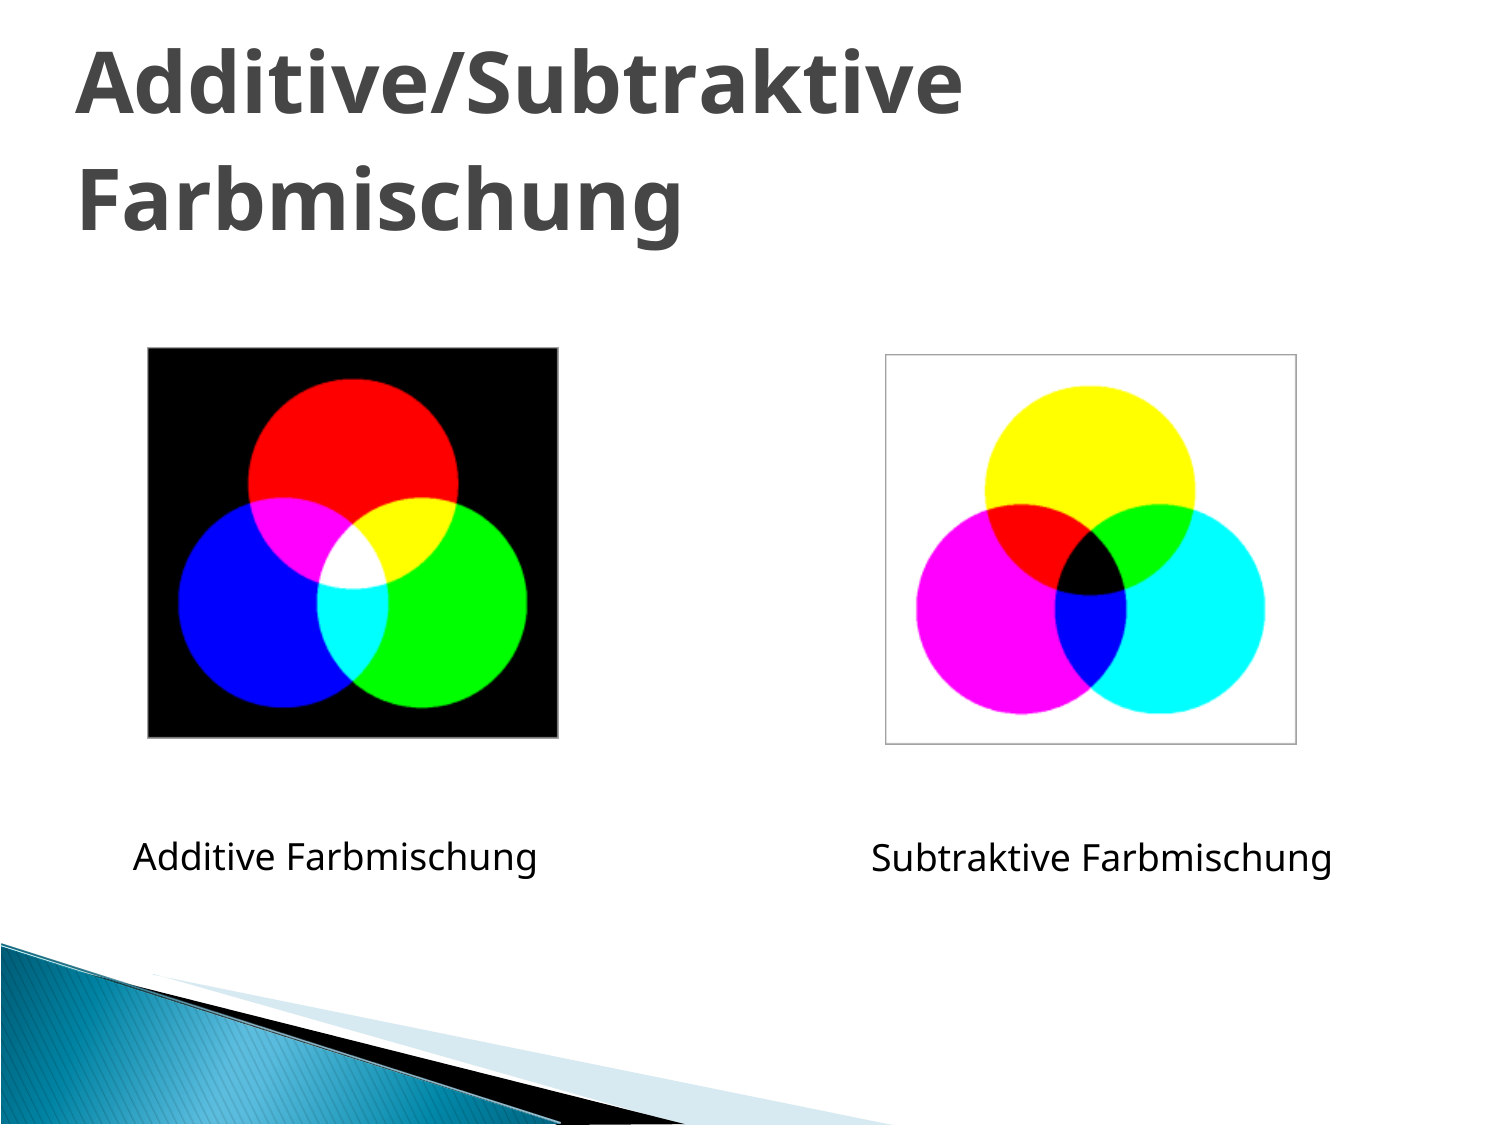

# Additive/Subtraktive Farbmischung
Additive Farbmischung
Subtraktive Farbmischung